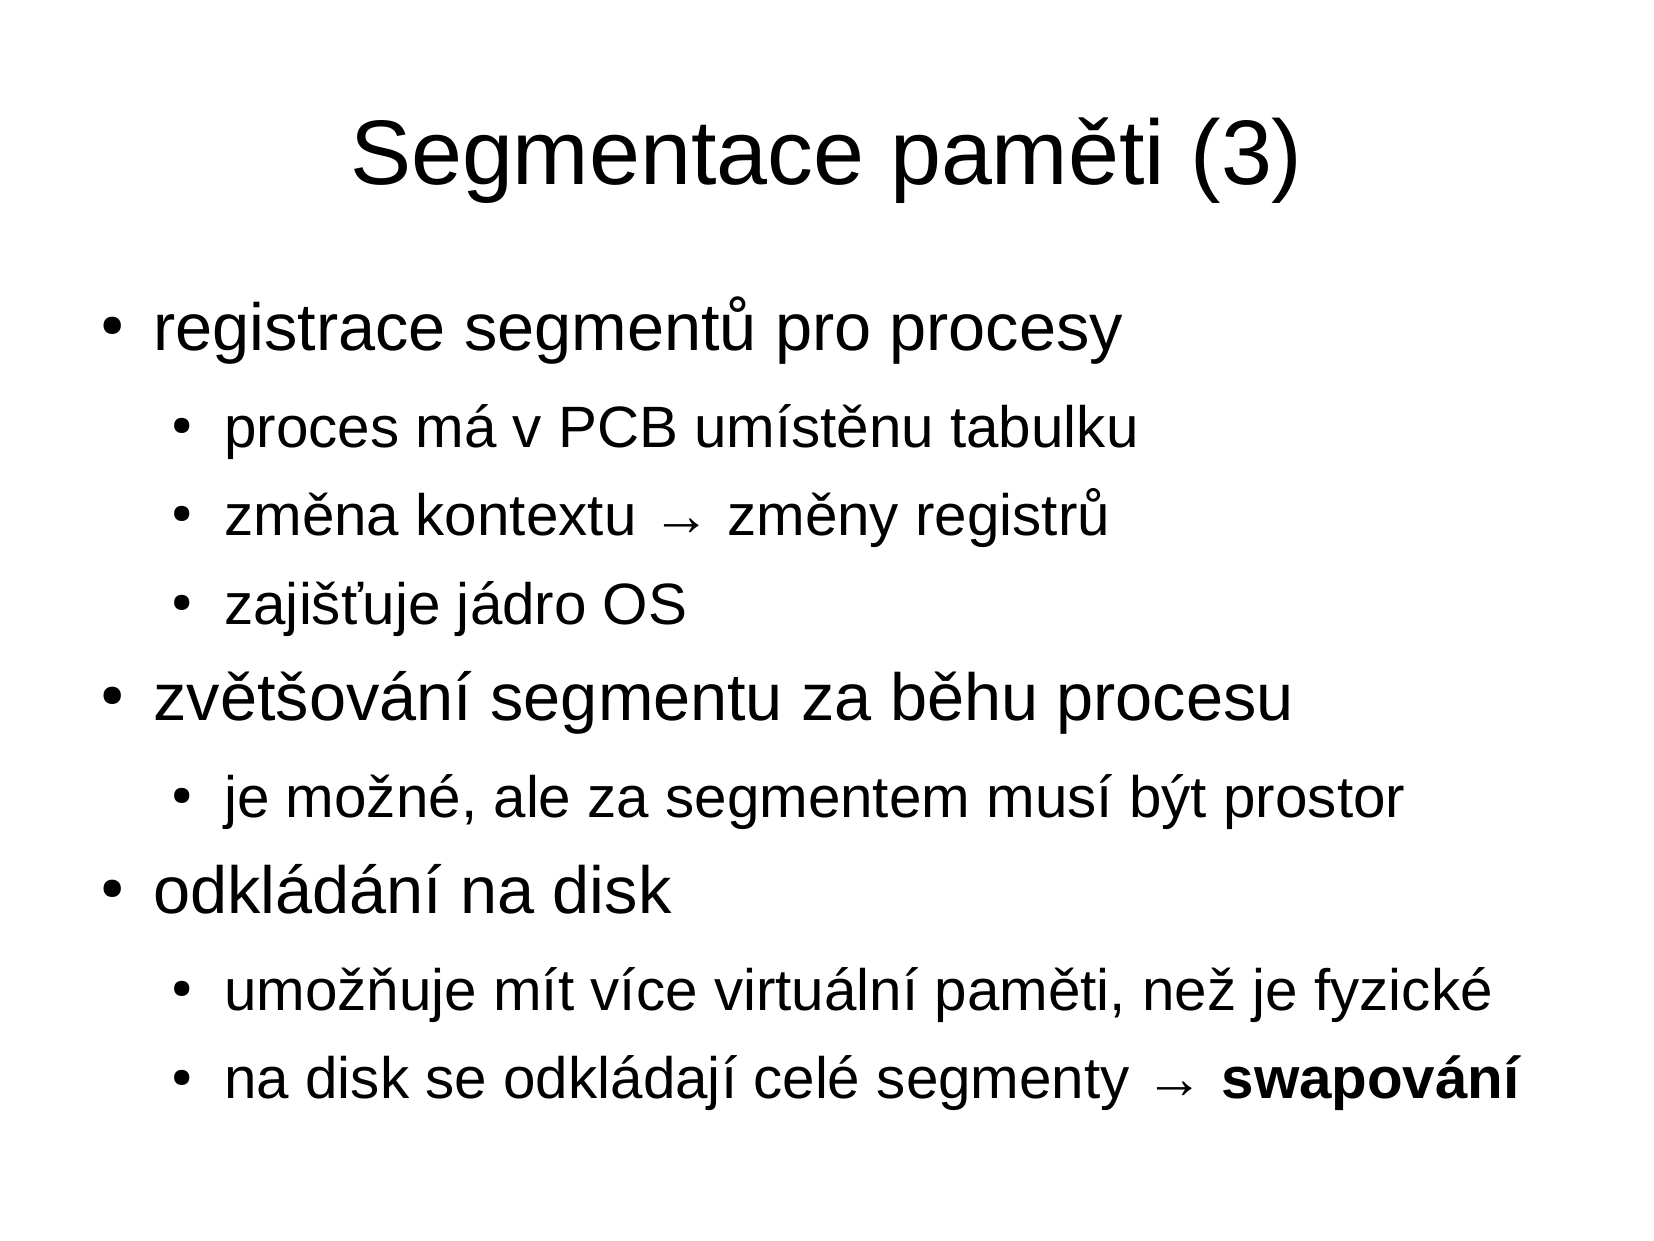

# Segmentace paměti (3)
registrace segmentů pro procesy
proces má v PCB umístěnu tabulku
změna kontextu → změny registrů
zajišťuje jádro OS
zvětšování segmentu za běhu procesu
je možné, ale za segmentem musí být prostor
odkládání na disk
umožňuje mít více virtuální paměti, než je fyzické
na disk se odkládají celé segmenty → swapování